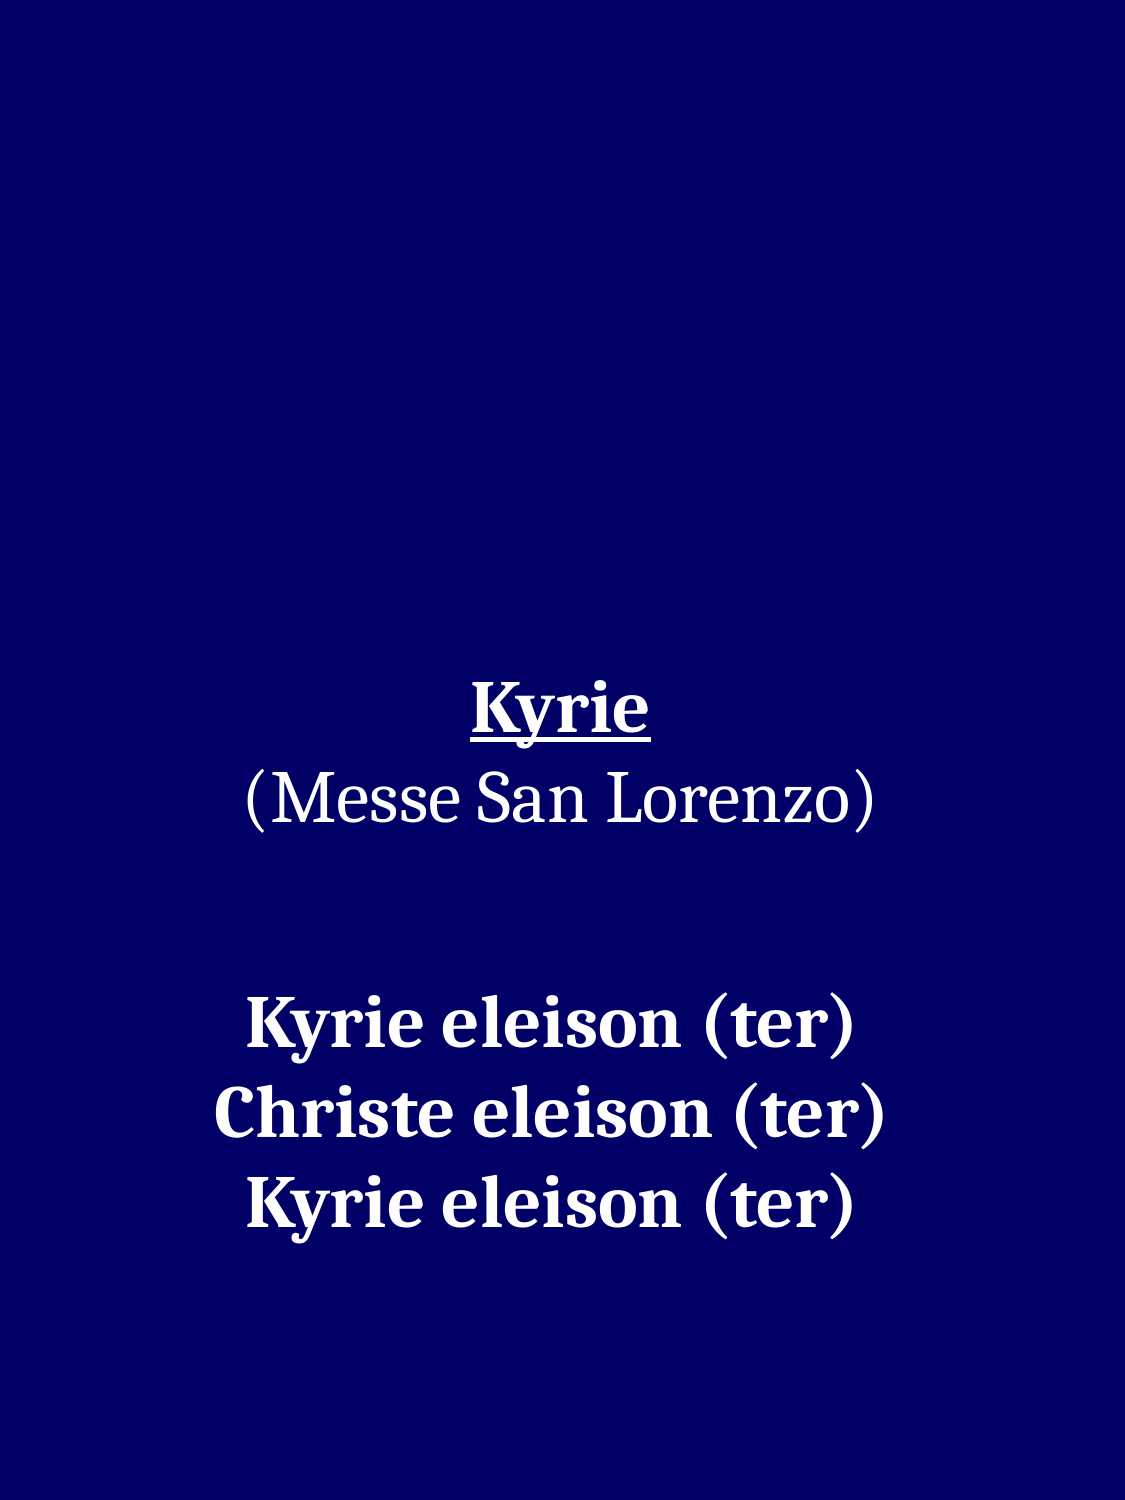

Kyrie
(Messe San Lorenzo)
Kyrie eleison (ter) 
Christe eleison (ter) 
Kyrie eleison (ter)